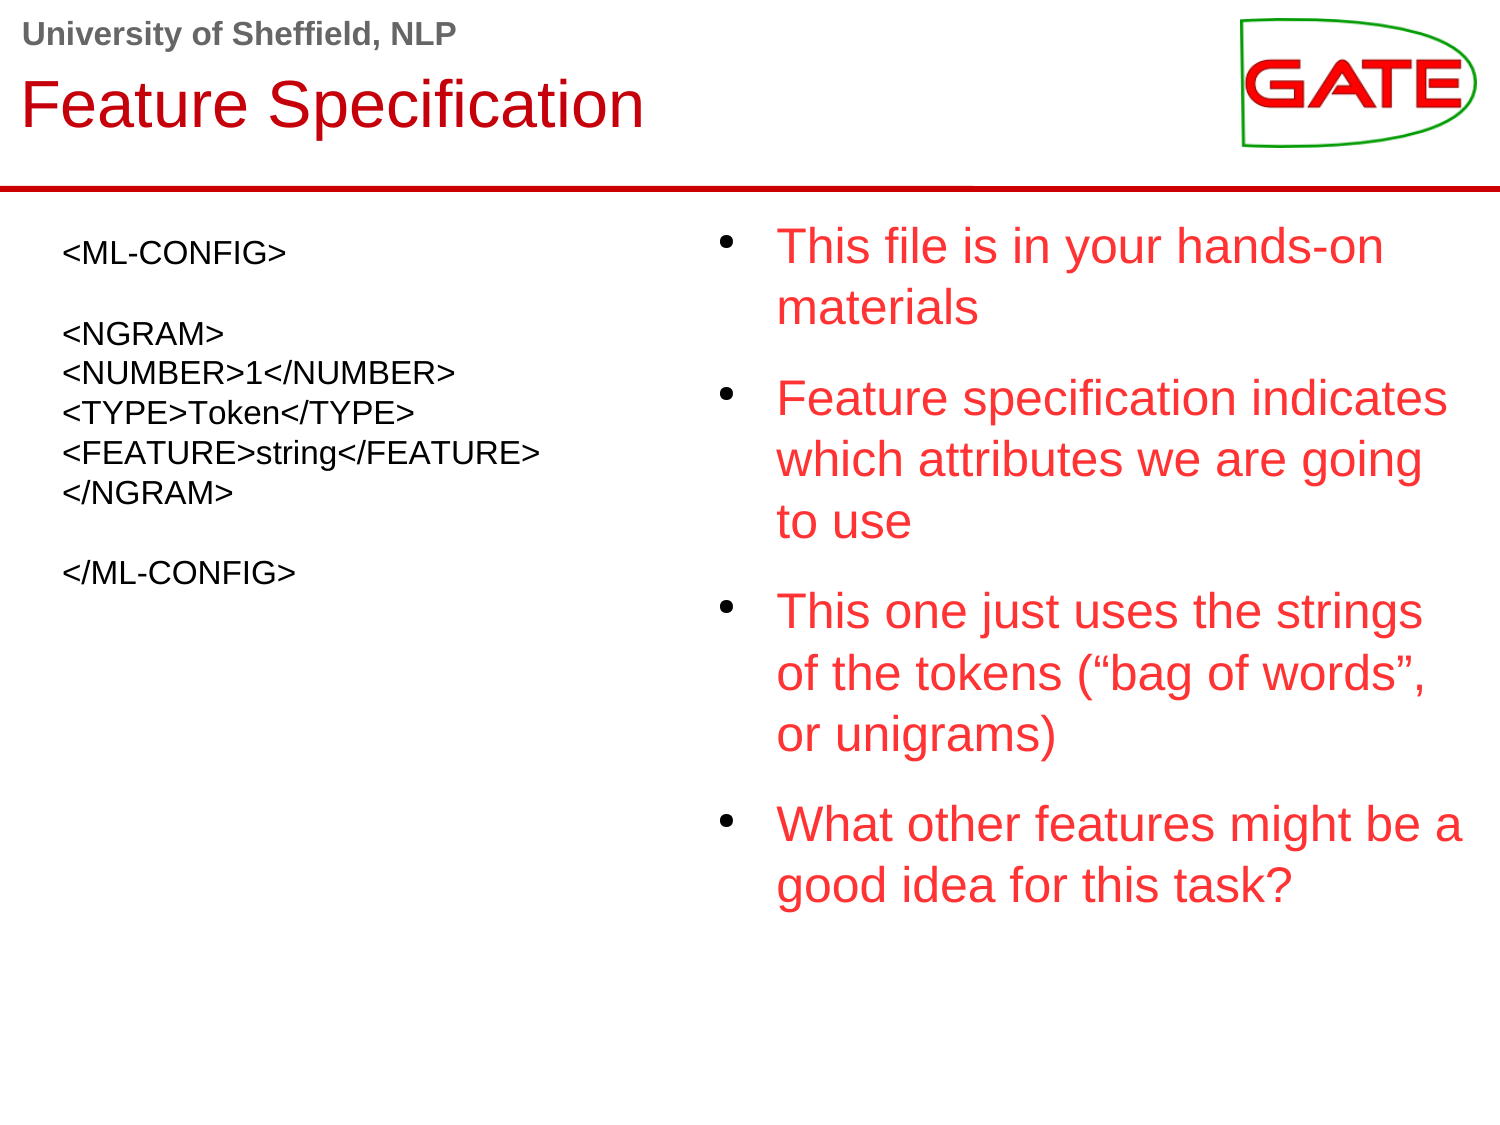

# Feature Specification
This file is in your hands-on materials
Feature specification indicates which attributes we are going to use
This one just uses the strings of the tokens (“bag of words”, or unigrams)
What other features might be a good idea for this task?
<ML-CONFIG>
<NGRAM>
<NUMBER>1</NUMBER>
<TYPE>Token</TYPE>
<FEATURE>string</FEATURE>
</NGRAM>
</ML-CONFIG>